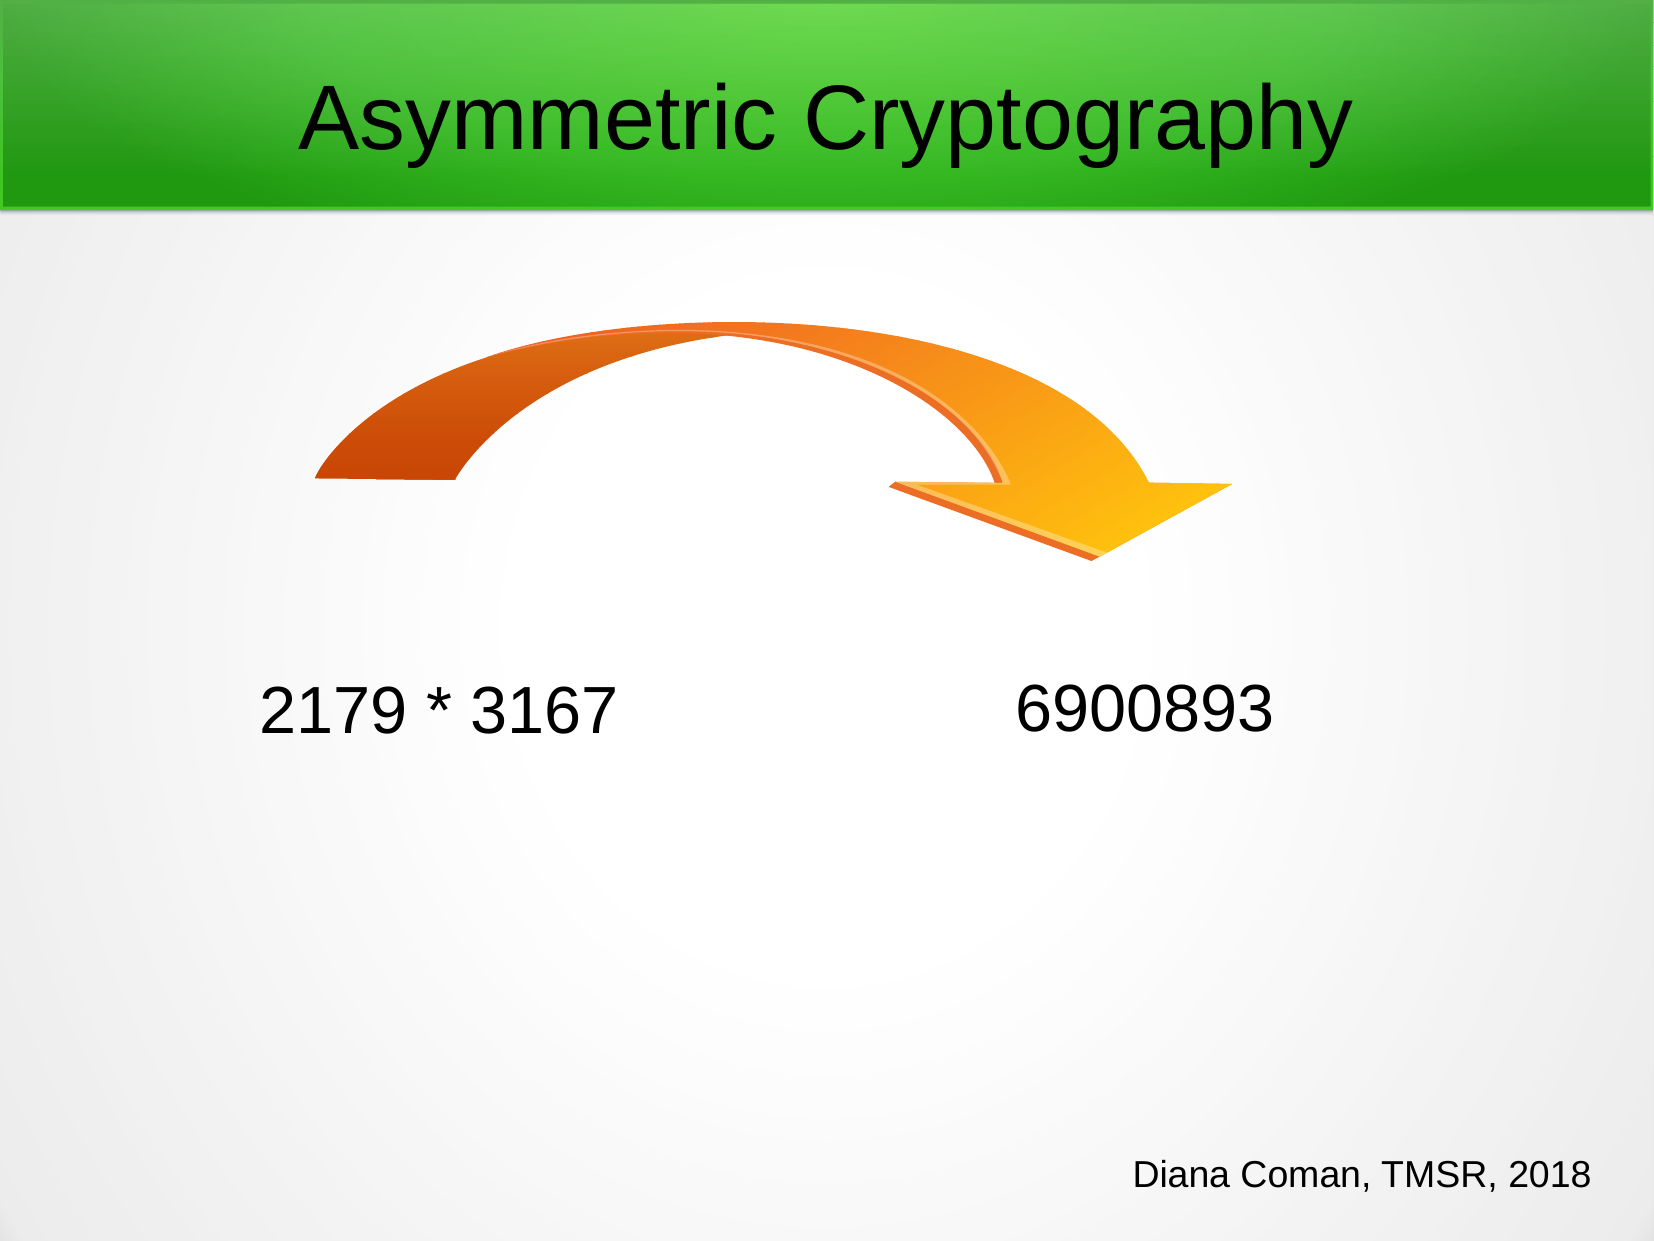

# Asymmetric Cryptography
6900893
2179 * 3167
Diana Coman, TMSR, 2018